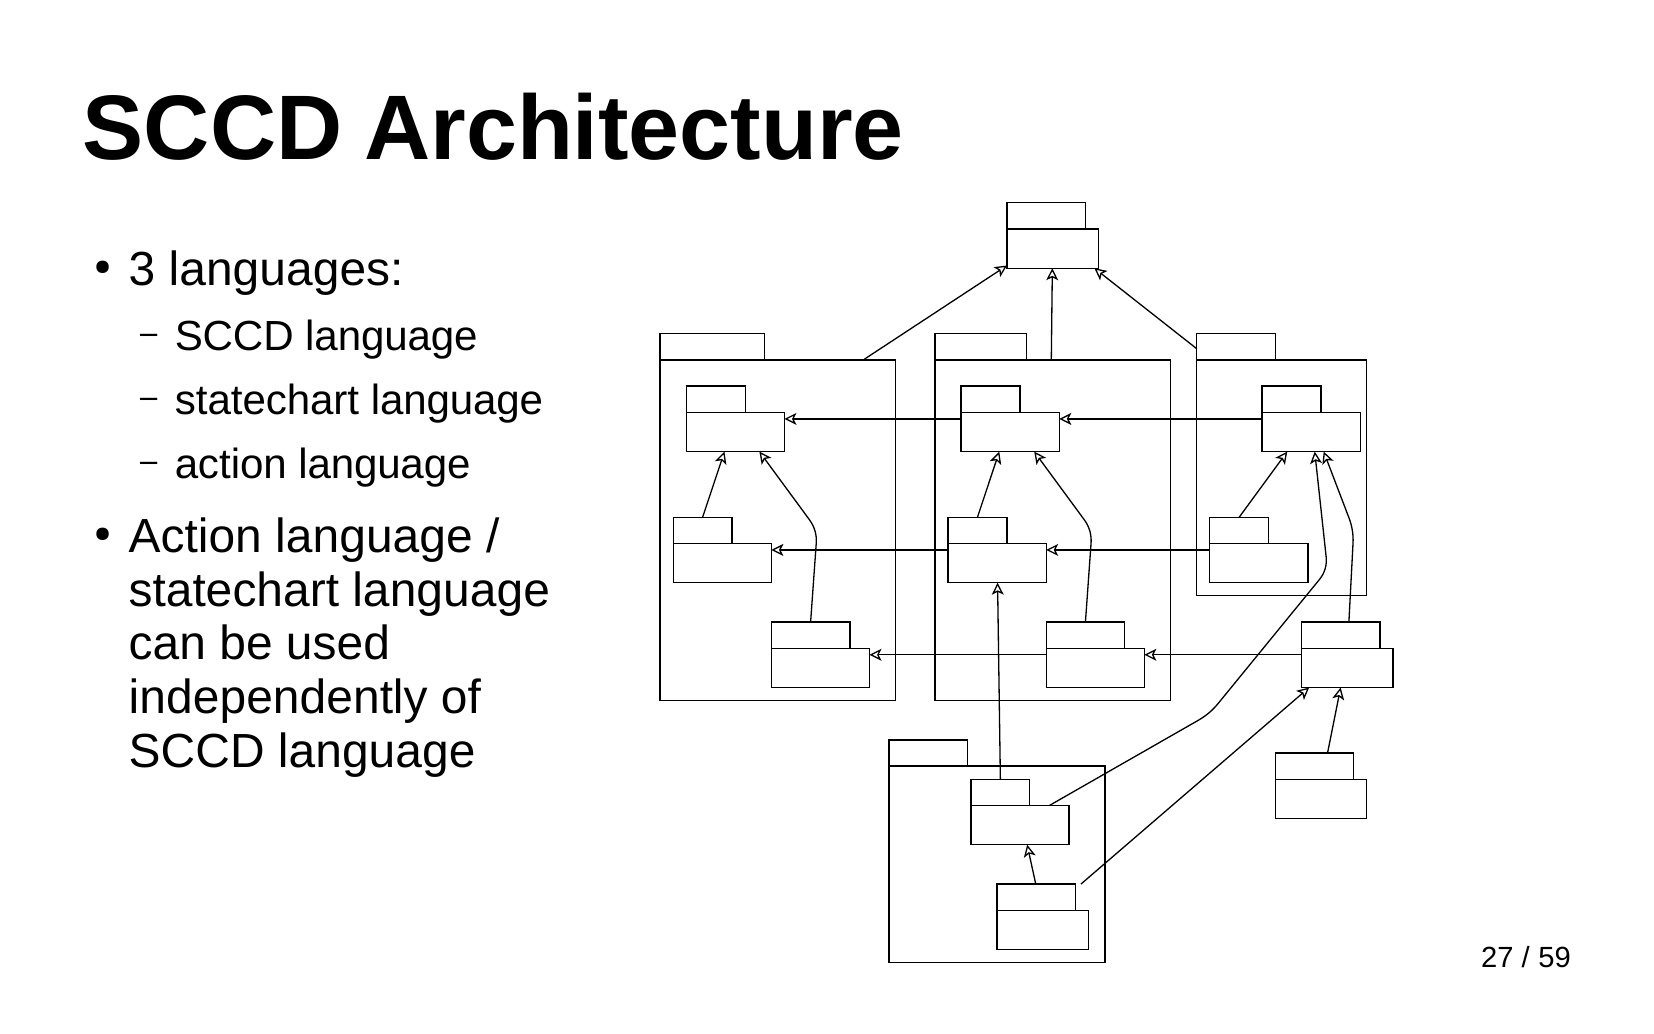

# SCCD Architecture
3 languages:
SCCD language
statechart language
action language
Action language / statechart language can be used independently of SCCD language
27